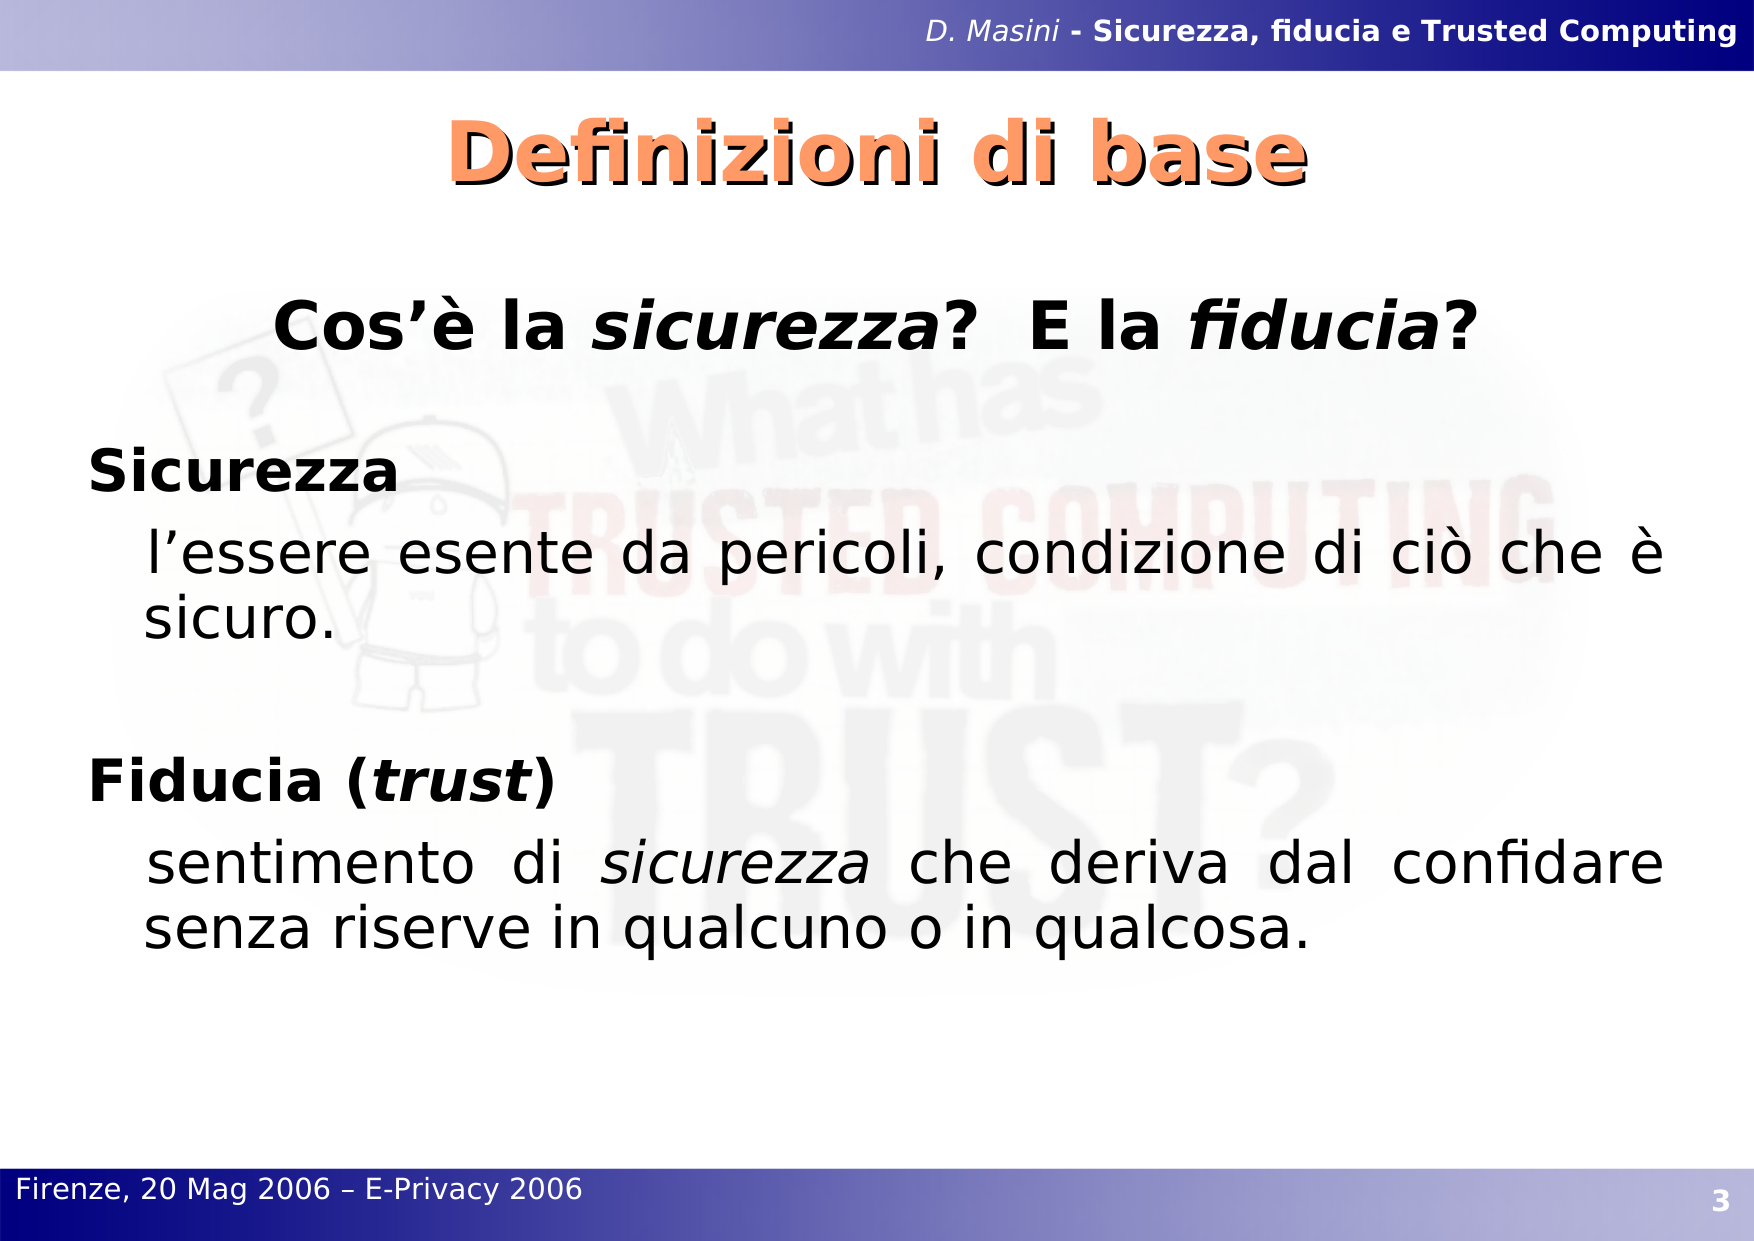

D. Masini - Sicurezza, fiducia e Trusted Computing
# Definizioni di base
Cos’è la sicurezza? E la fiducia?
Sicurezza
l’essere esente da pericoli, condizione di ciò che è sicuro.
Fiducia (trust)
sentimento di sicurezza che deriva dal confidare senza riserve in qualcuno o in qualcosa.
Firenze, 20 Mag 2006 – E-Privacy 2006